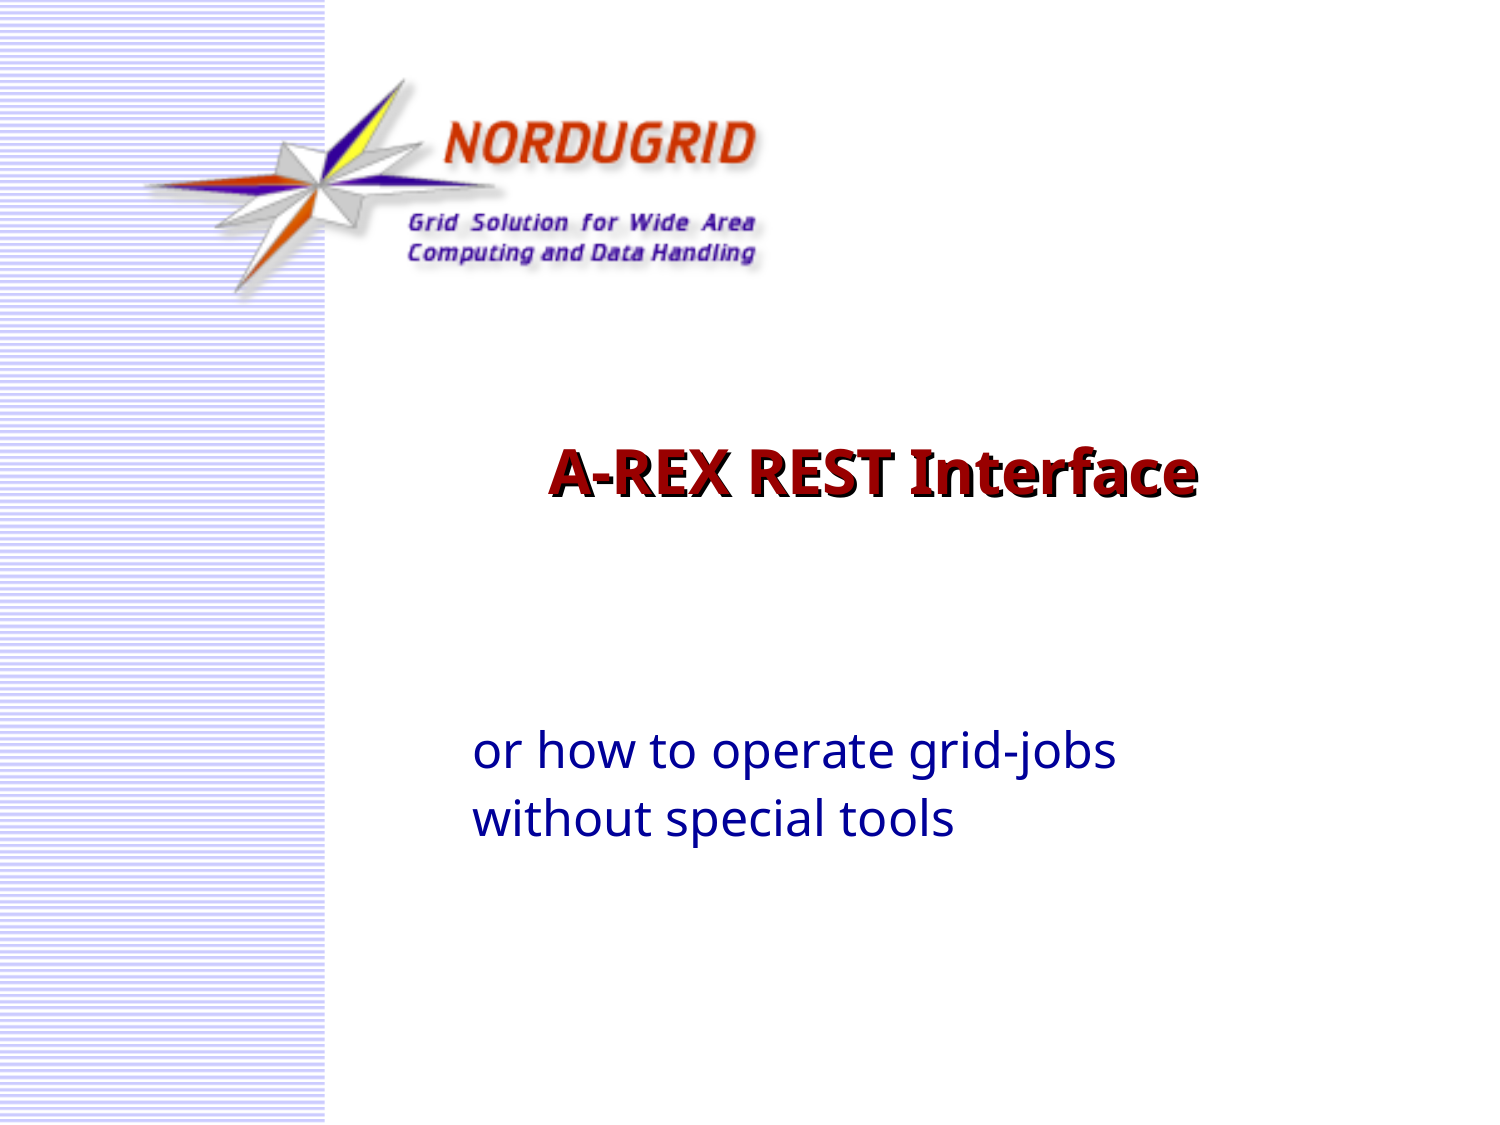

# A-REX REST Interface
or how to operate grid-jobs without special tools